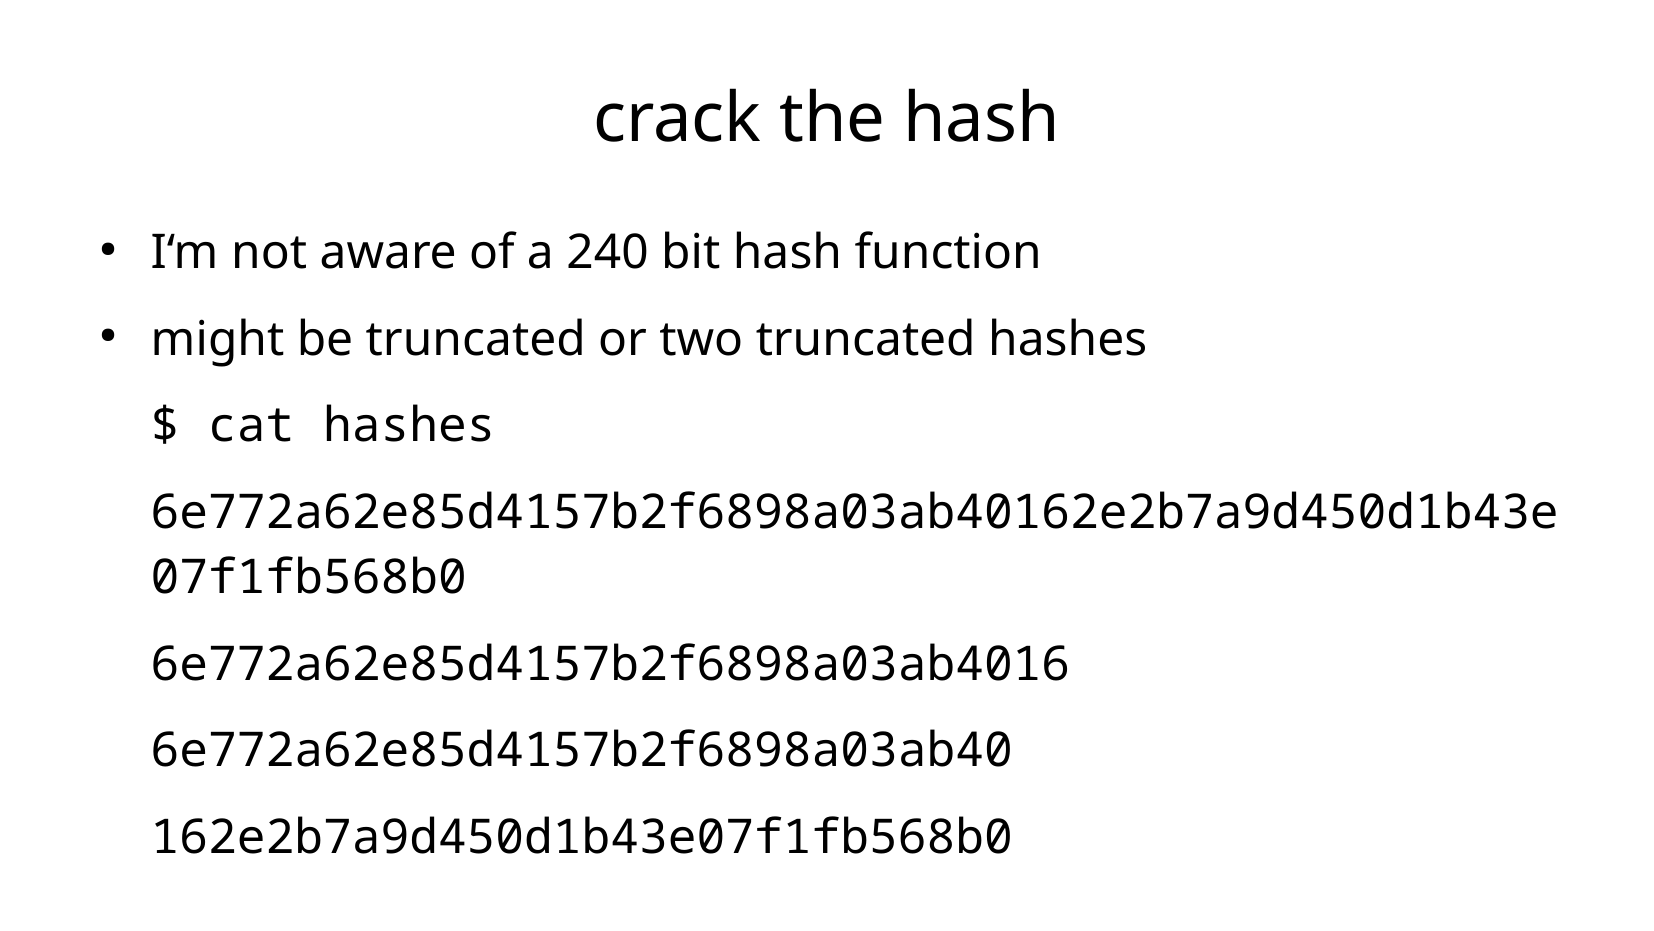

# crack the hash
I‘m not aware of a 240 bit hash function
might be truncated or two truncated hashes
$ cat hashes
6e772a62e85d4157b2f6898a03ab40162e2b7a9d450d1b43e07f1fb568b0
6e772a62e85d4157b2f6898a03ab4016
6e772a62e85d4157b2f6898a03ab40
162e2b7a9d450d1b43e07f1fb568b0